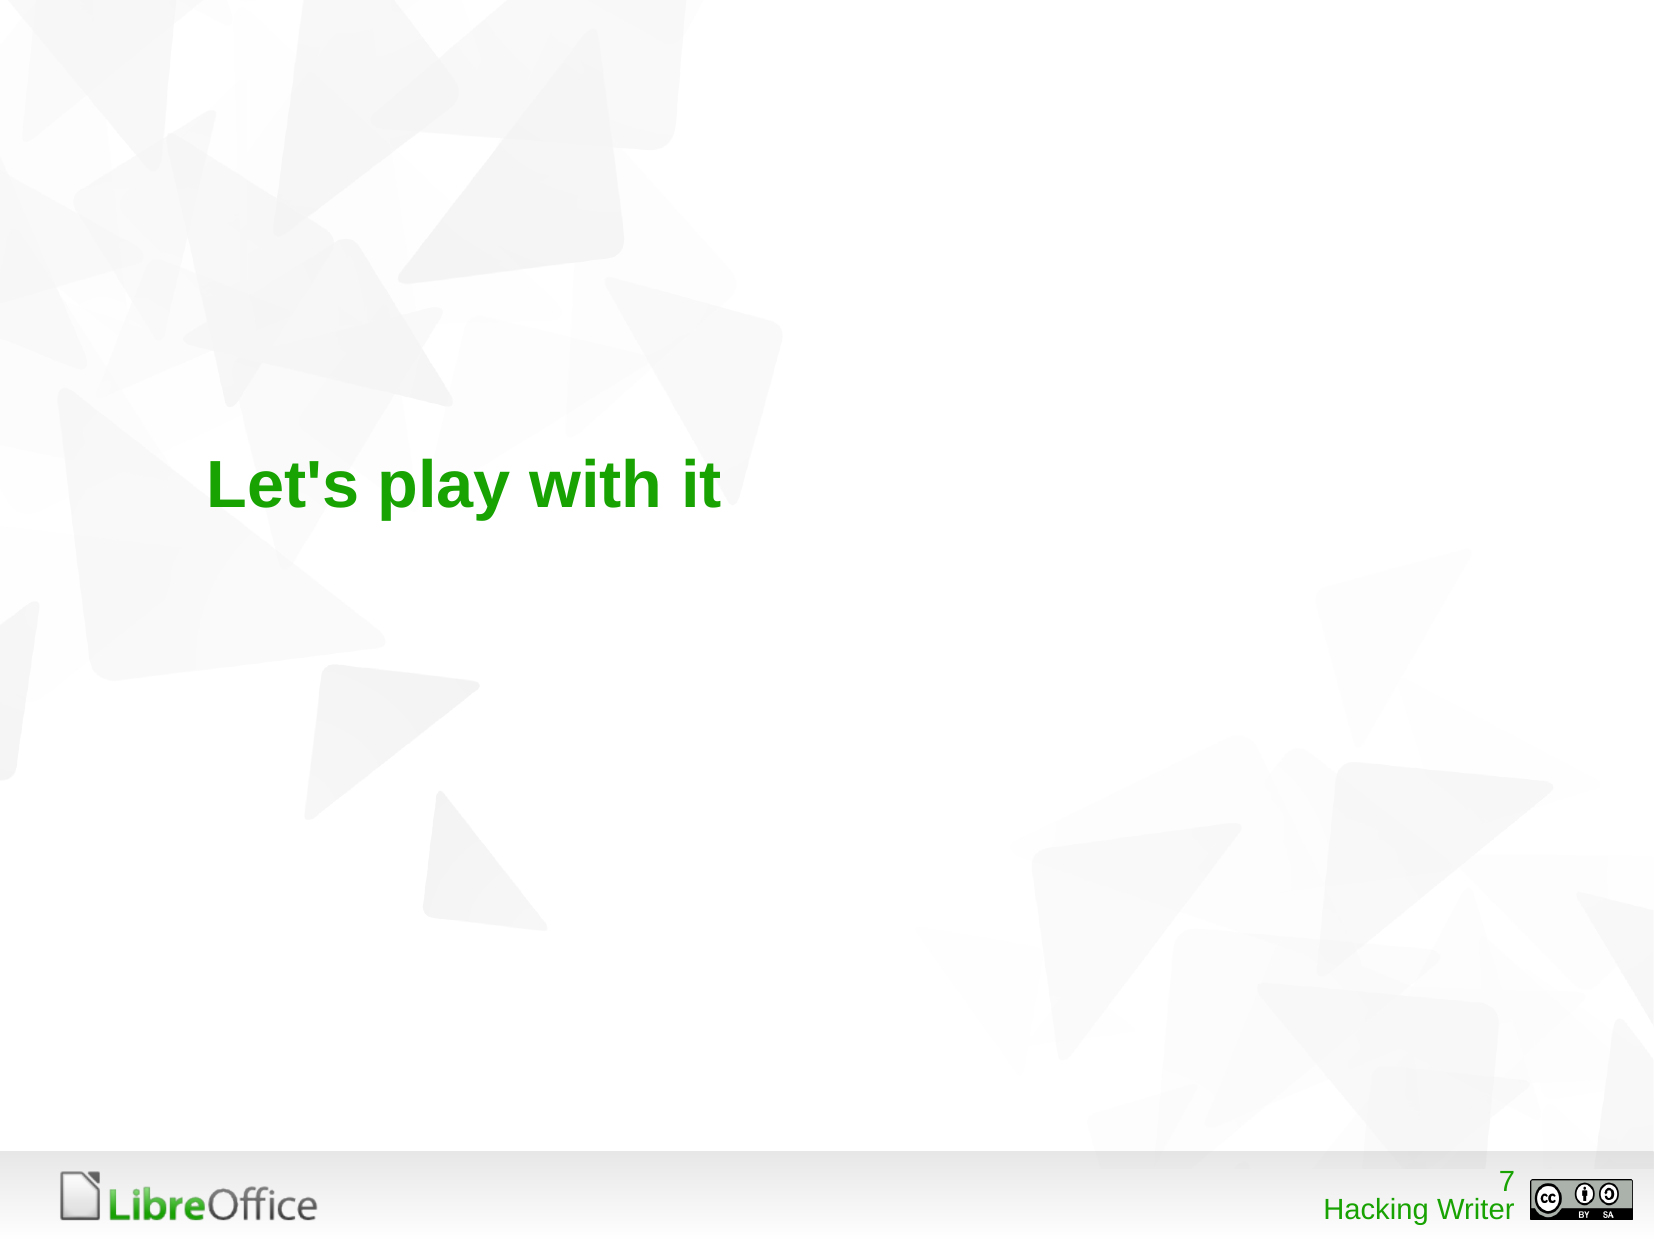

# Let's play with it
7
Hacking Writer